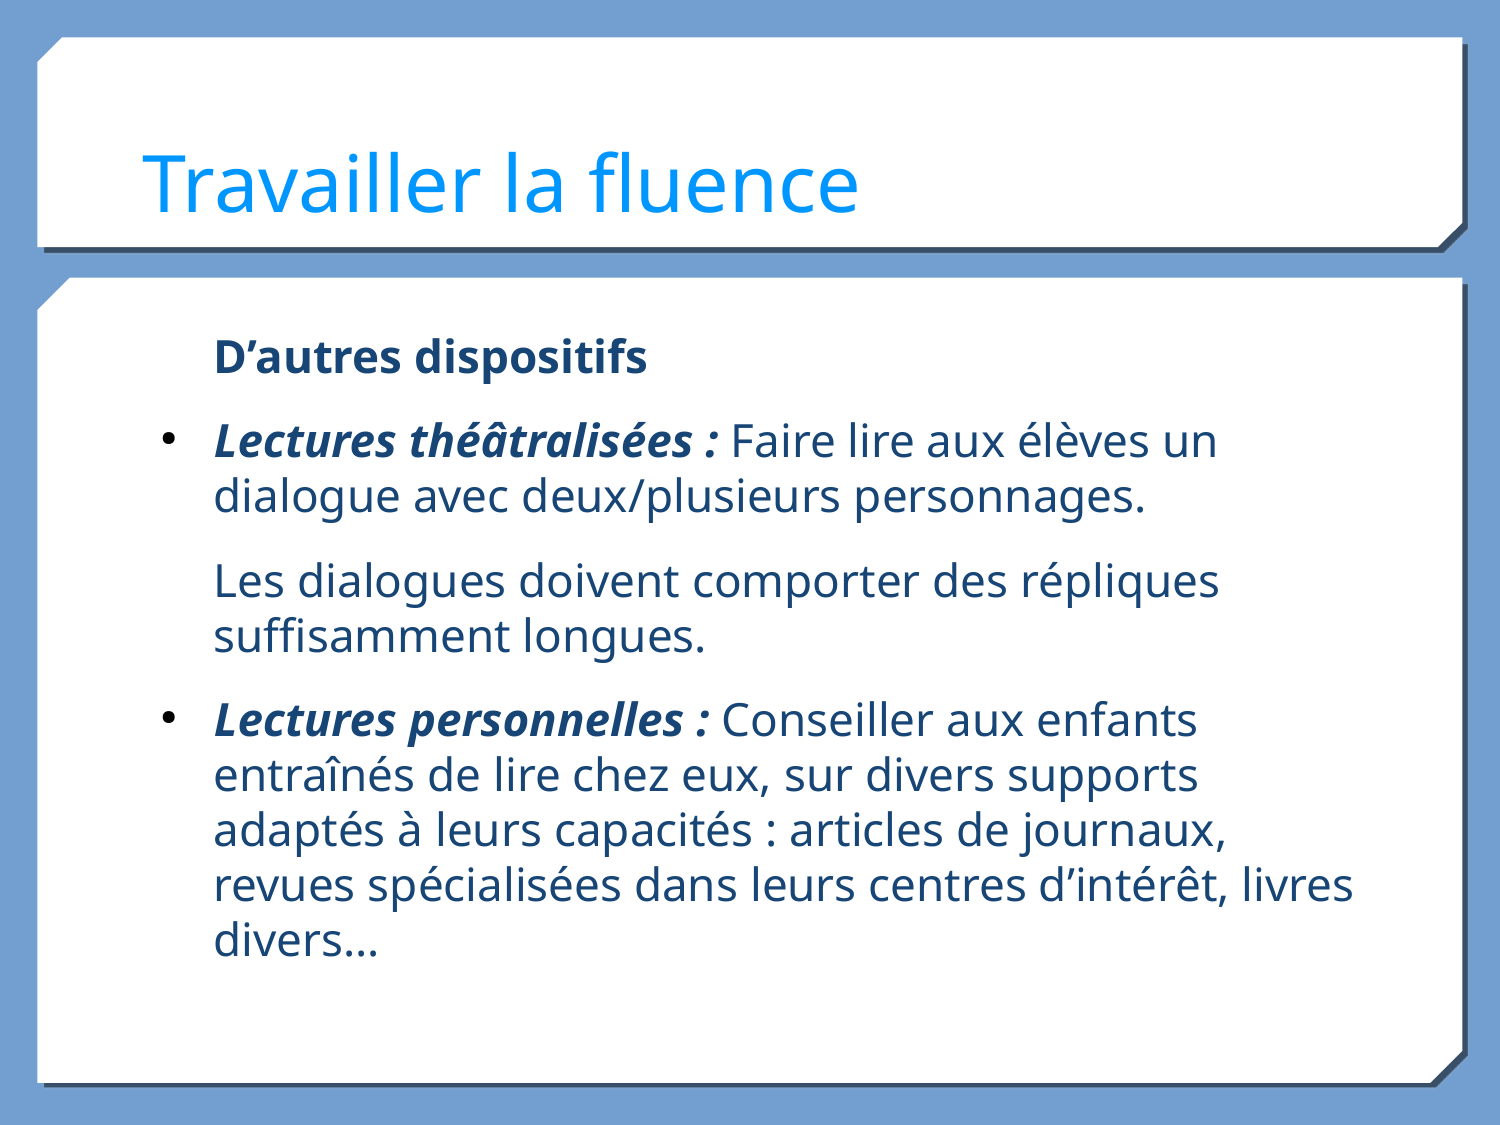

# Travailler la fluence
D’autres dispositifs
Lectures théâtralisées : Faire lire aux élèves un dialogue avec deux/plusieurs personnages.
Les dialogues doivent comporter des répliques suffisamment longues.
Lectures personnelles : Conseiller aux enfants entraînés de lire chez eux, sur divers supports adaptés à leurs capacités : articles de journaux, revues spécialisées dans leurs centres d’intérêt, livres divers…